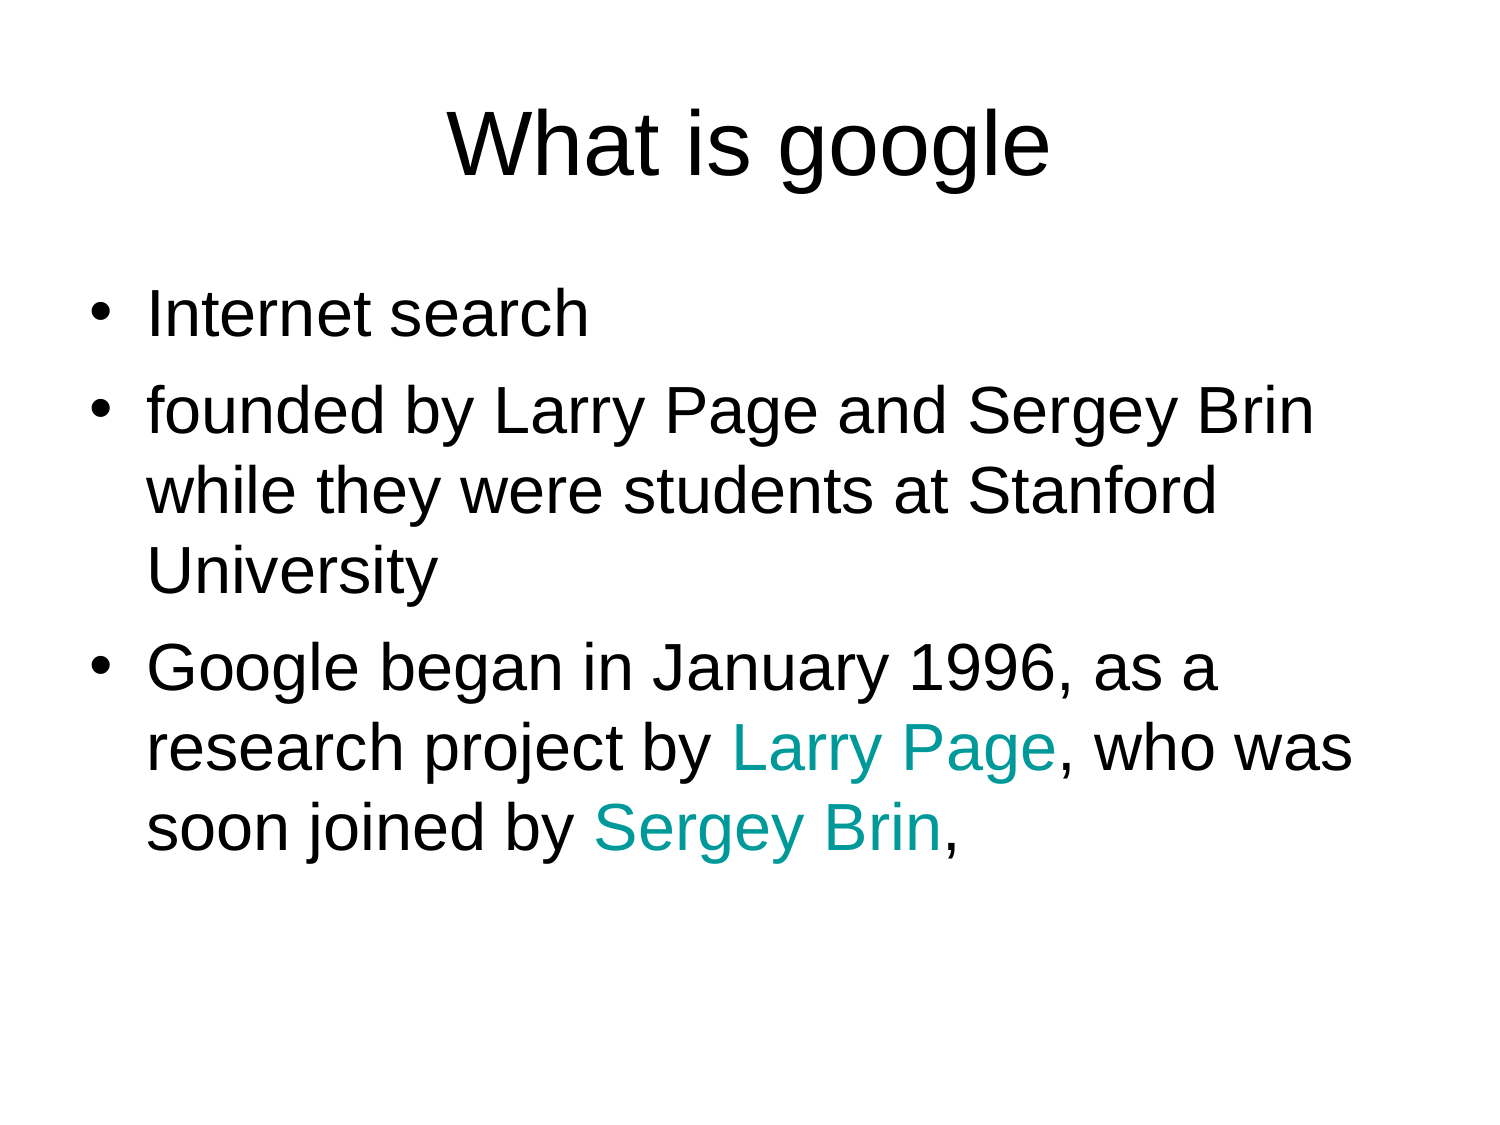

# What is google
Internet search
founded by Larry Page and Sergey Brin while they were students at Stanford University
Google began in January 1996, as a research project by Larry Page, who was soon joined by Sergey Brin,